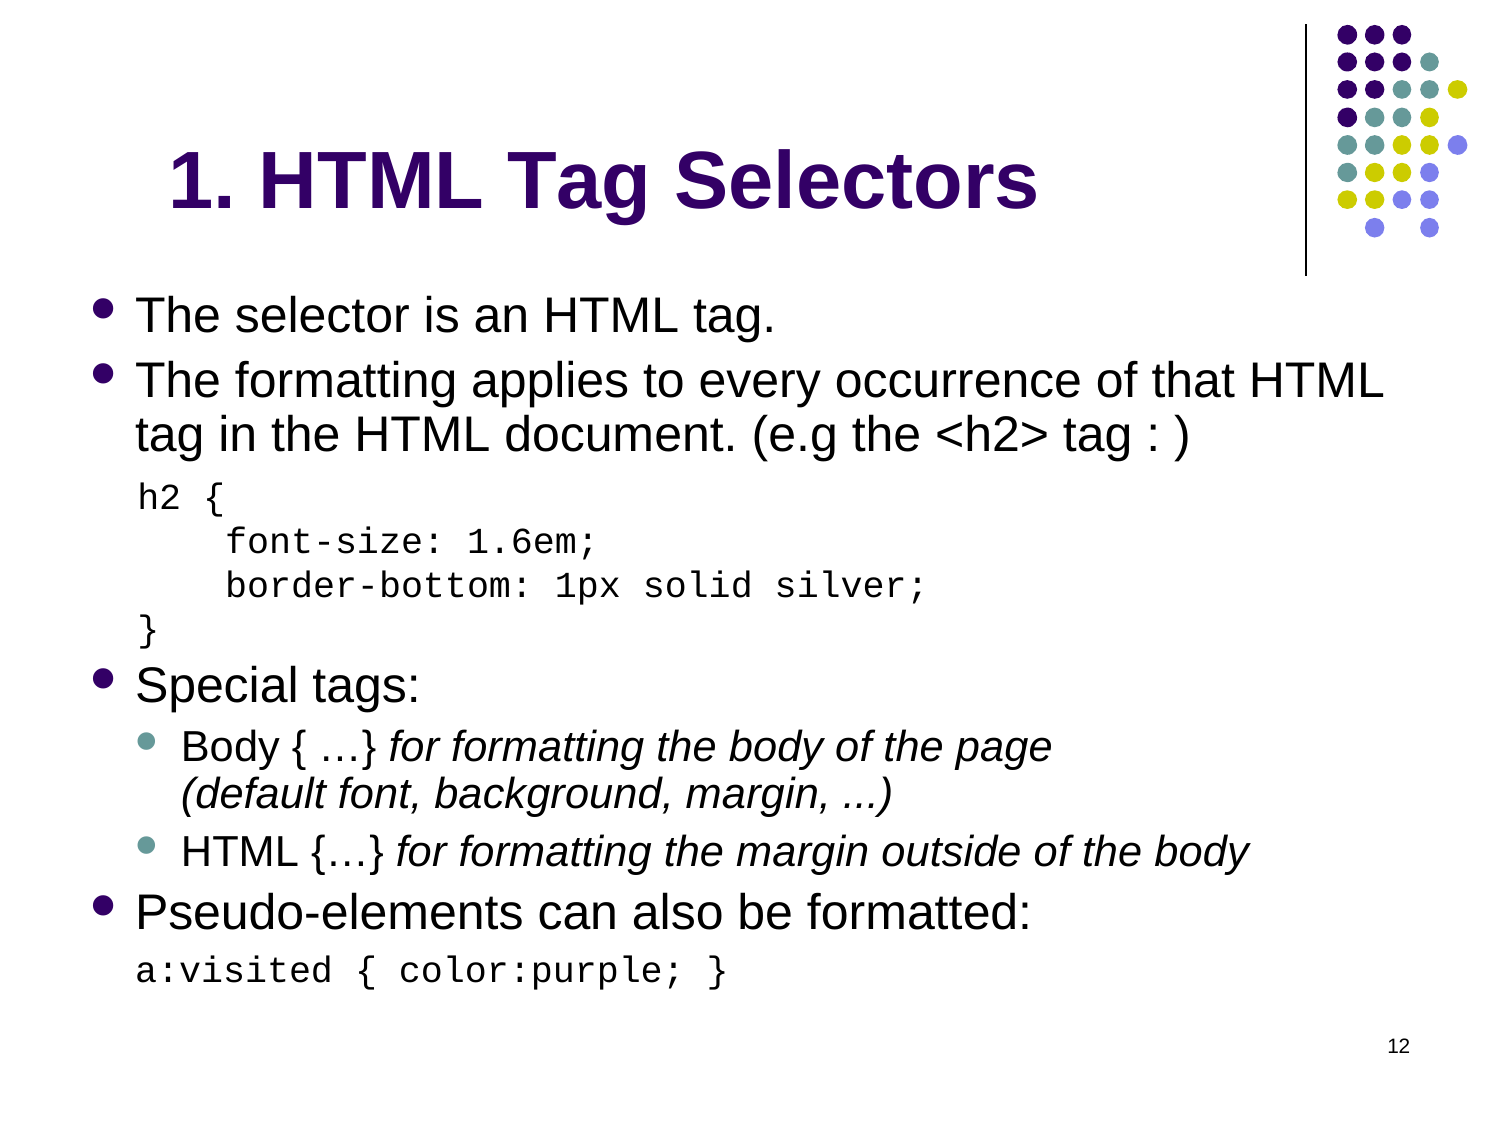

# 1. HTML Tag Selectors
The selector is an HTML tag.
The formatting applies to every occurrence of that HTML tag in the HTML document. (e.g the <h2> tag : )
h2 {
 font-size: 1.6em;
 border-bottom: 1px solid silver;
}
Special tags:
Body { …} for formatting the body of the page
(default font, background, margin, ...)
HTML {…} for formatting the margin outside of the body
Pseudo-elements can also be formatted:
a:visited { color:purple; }